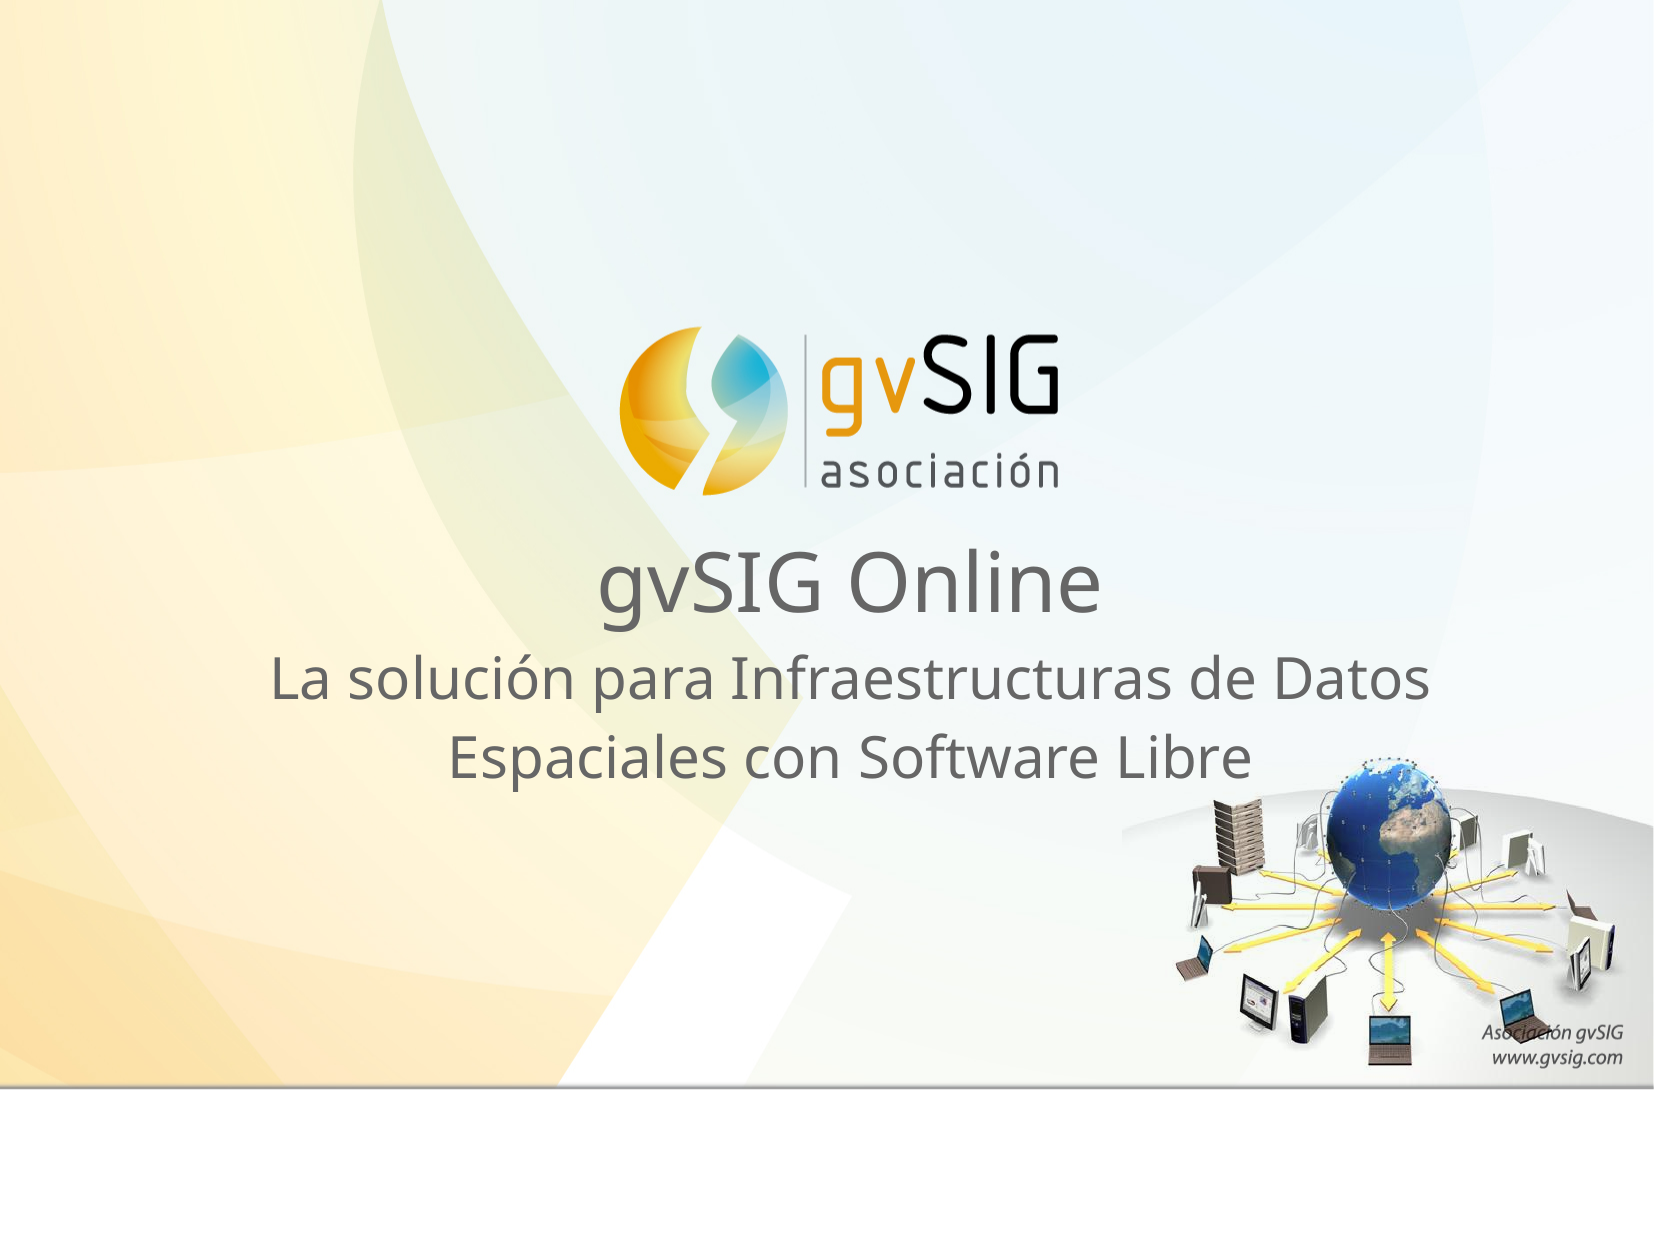

# gvSIG Online La solución para Infraestructuras de Datos Espaciales con Software Libre